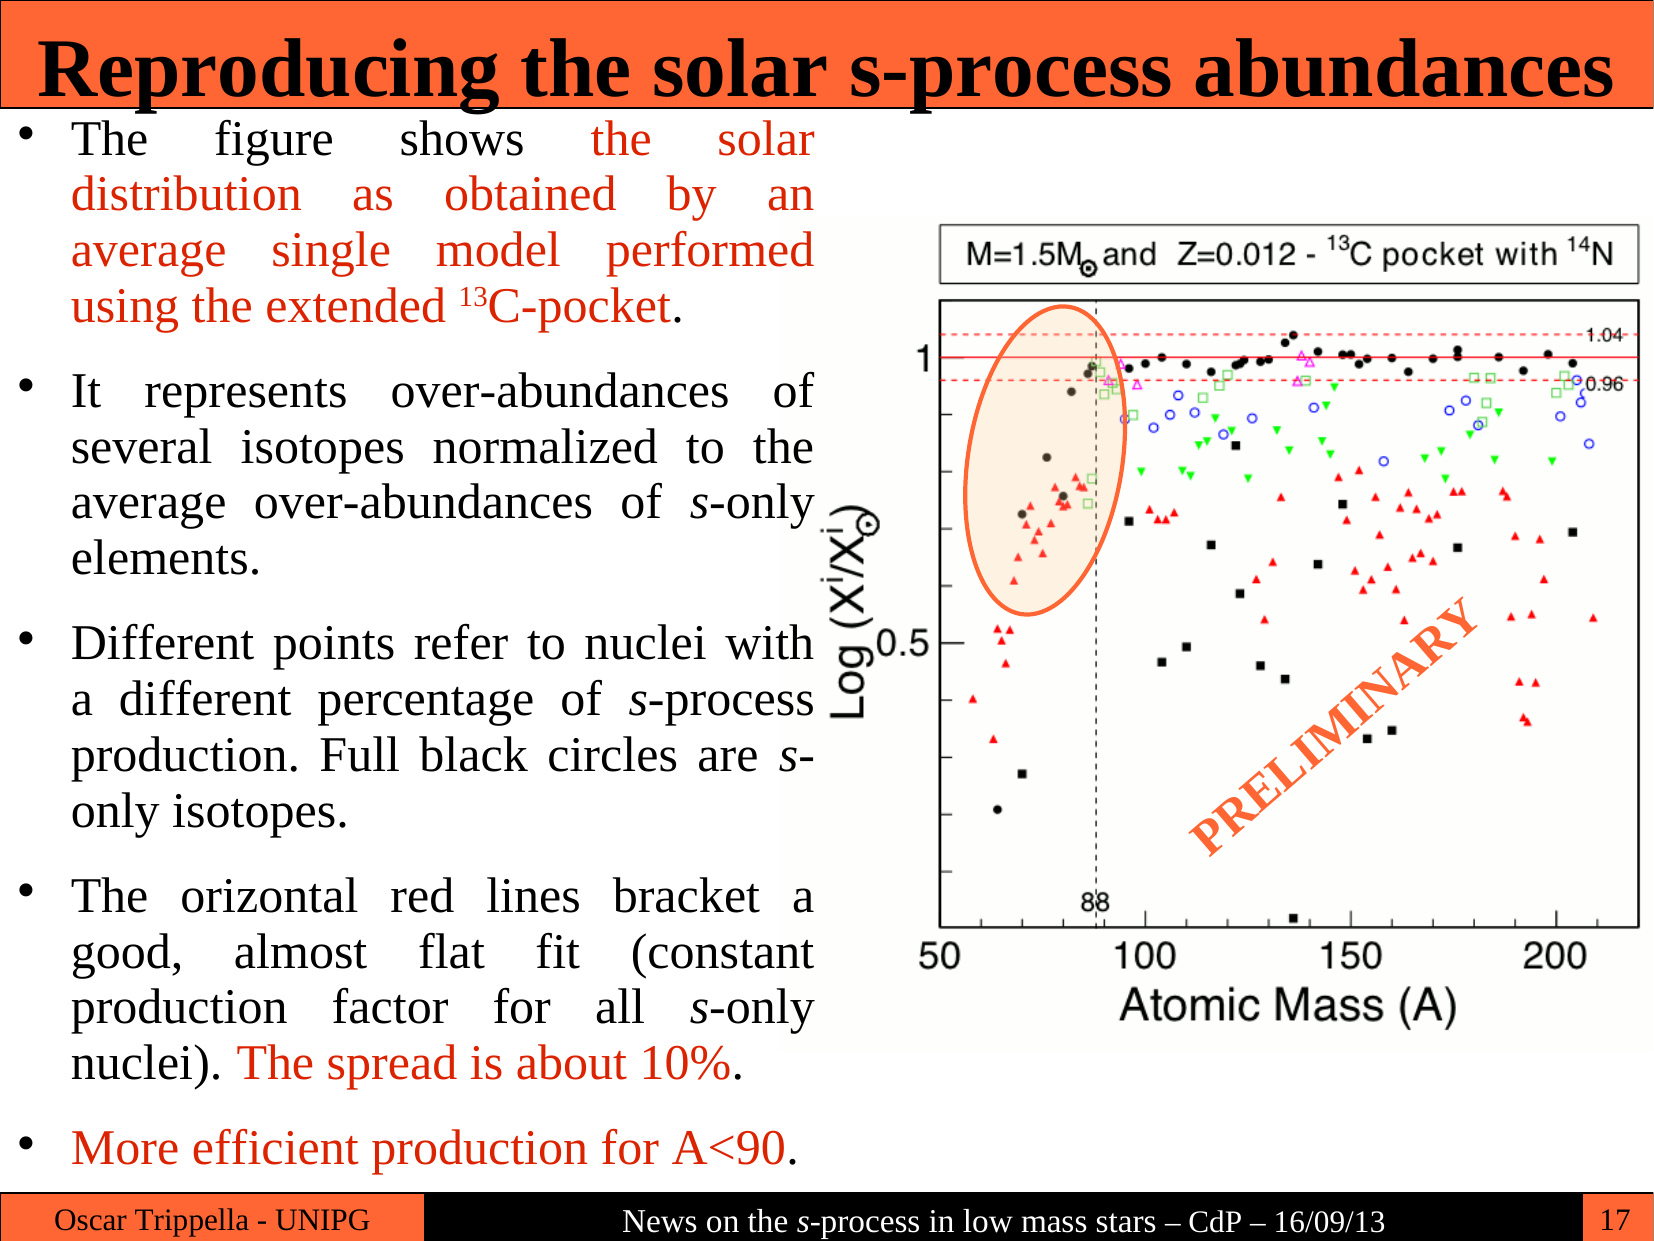

Reproducing the solar s-process abundances
# The figure shows the solar distribution as obtained by an average single model performed using the extended 13C-pocket.
It represents over-abundances of several isotopes normalized to the average over-abundances of s-only elements.
Different points refer to nuclei with a different percentage of s-process production. Full black circles are s-only isotopes.
The orizontal red lines bracket a good, almost flat fit (constant production factor for all s-only nuclei). The spread is about 10%.
More efficient production for A<90.
PRELIMINARY
Oscar Trippella - UNIPG
News on the s-process in low mass stars – CdP – 16/09/13
17